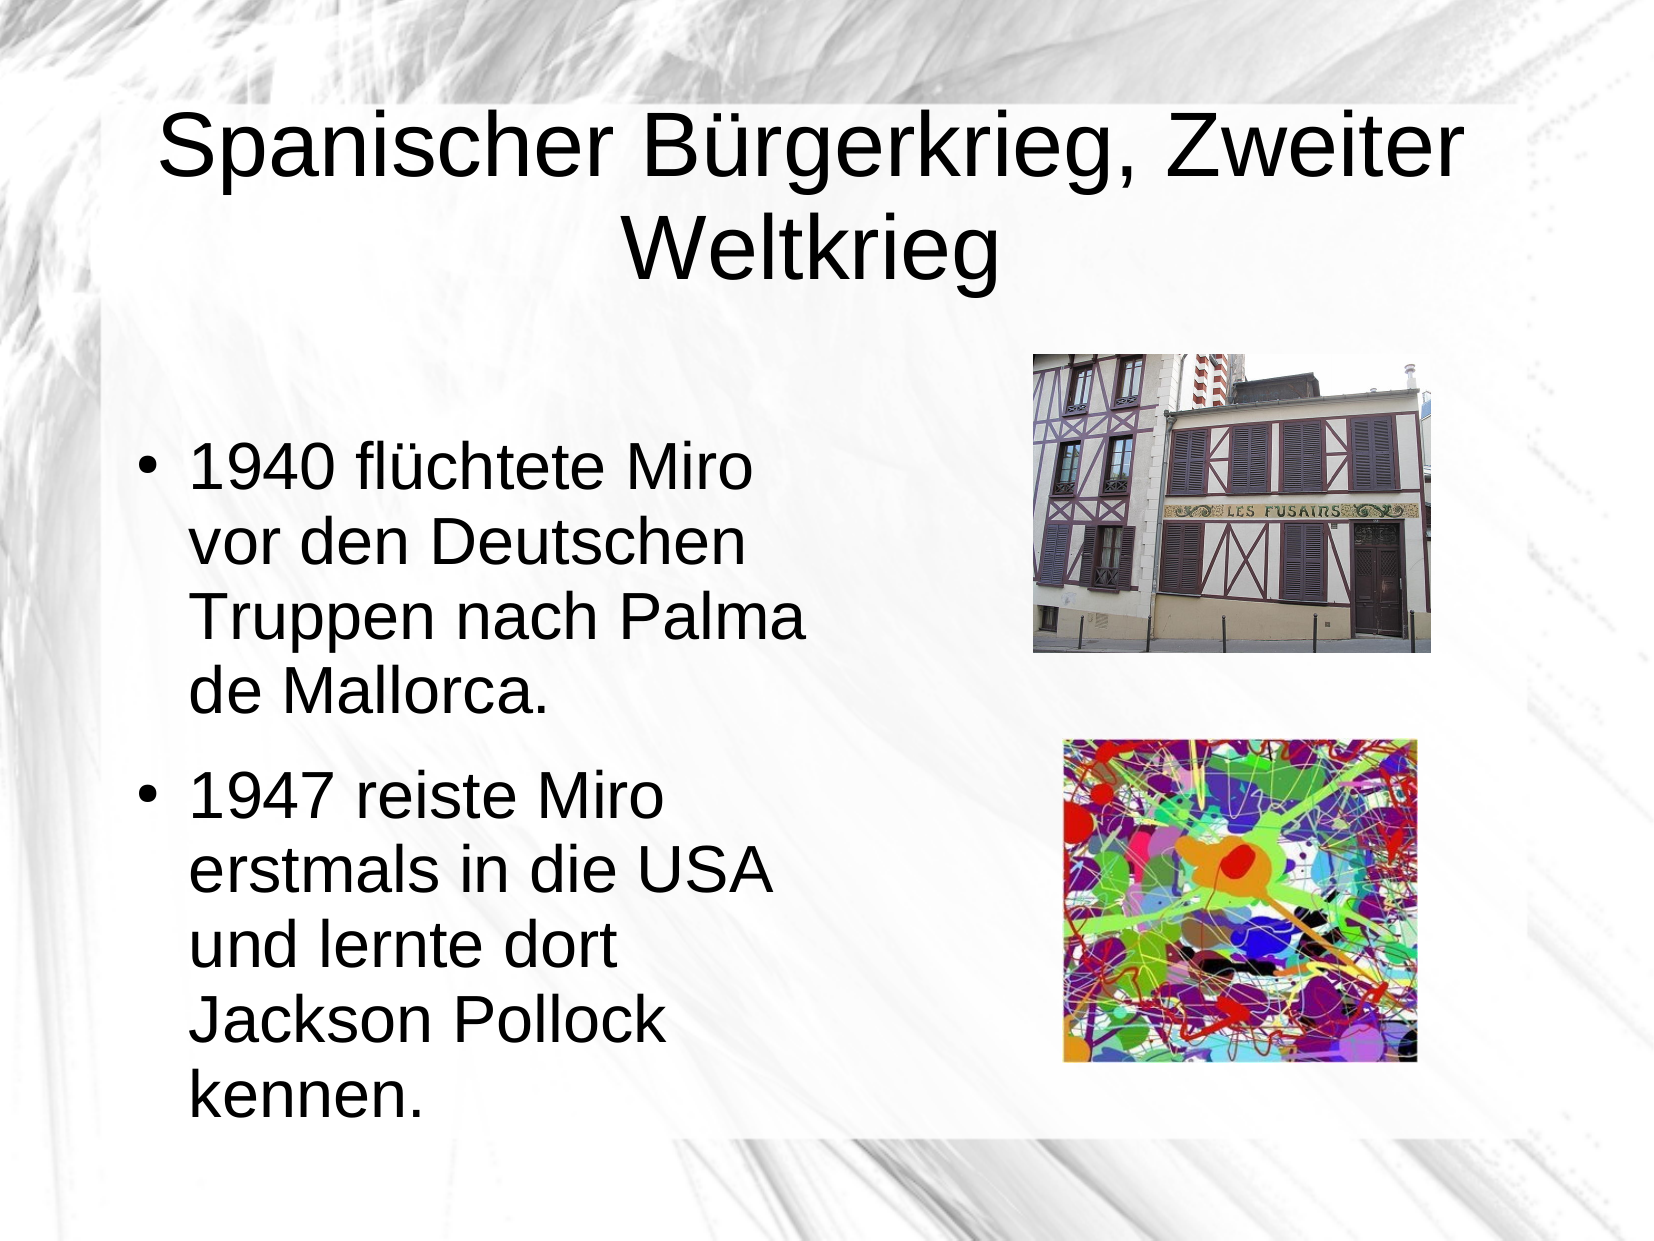

# Spanischer Bürgerkrieg, Zweiter Weltkrieg
1940 flüchtete Miro vor den Deutschen Truppen nach Palma de Mallorca.
1947 reiste Miro erstmals in die USA und lernte dort Jackson Pollock kennen.